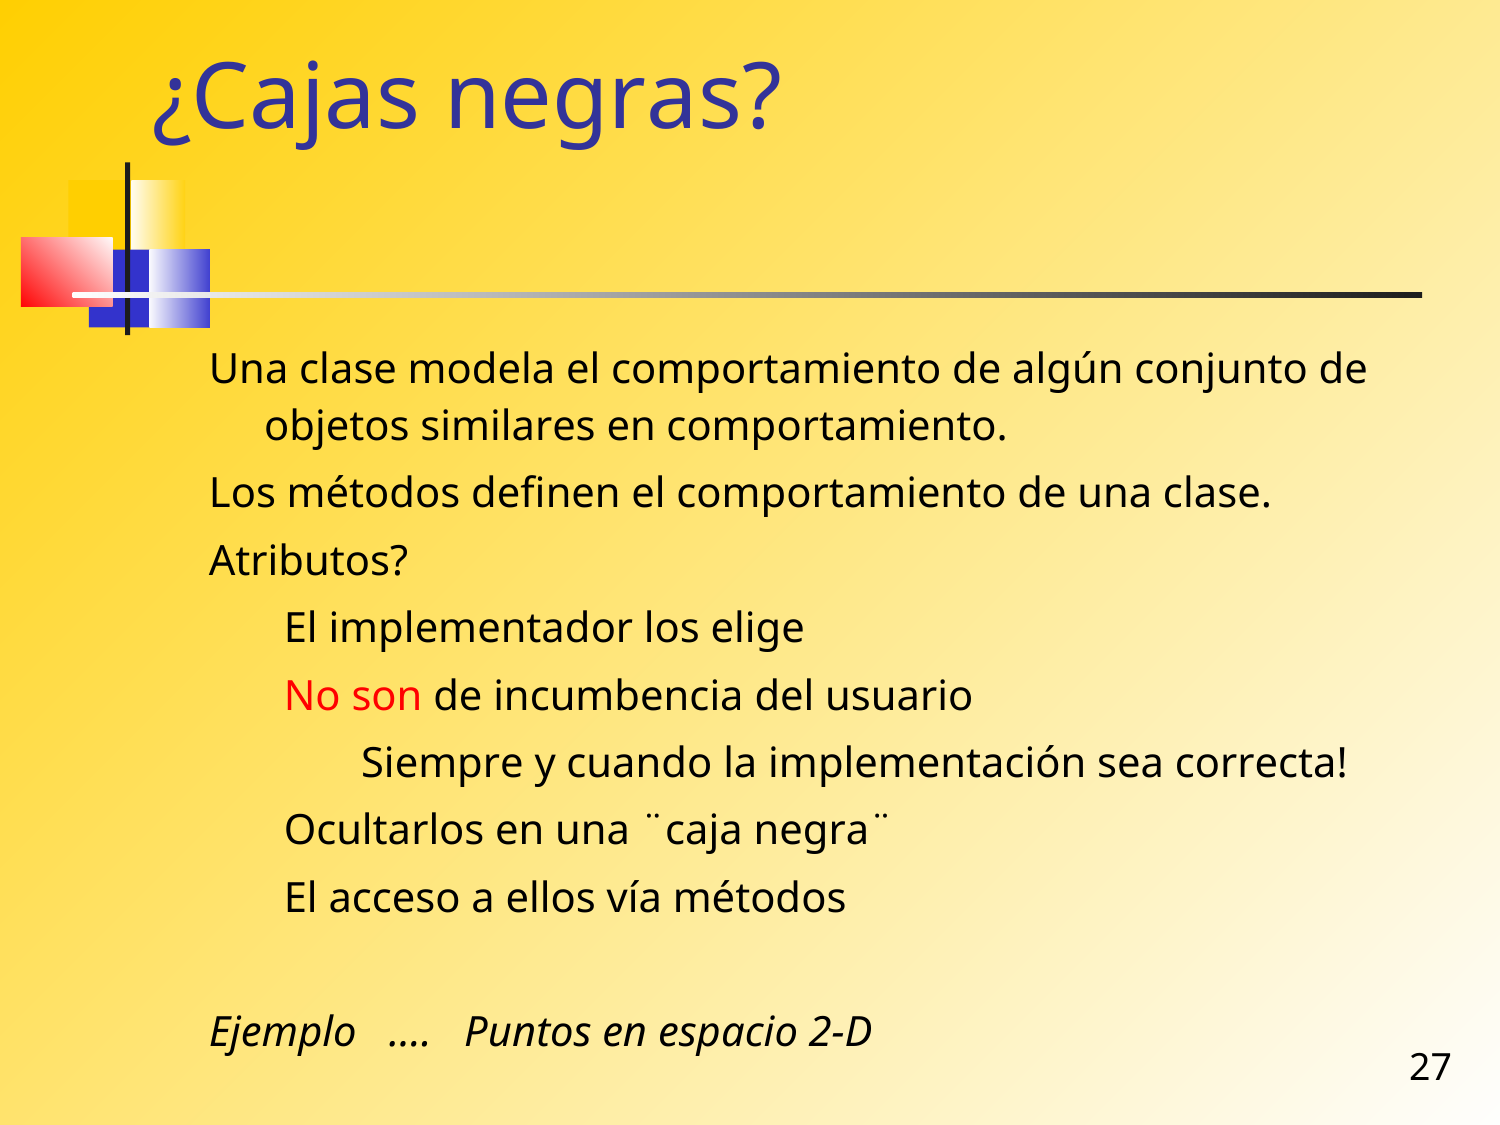

# ¿Cajas negras?
Una clase modela el comportamiento de algún conjunto de objetos similares en comportamiento.
Los métodos definen el comportamiento de una clase.
Atributos?
El implementador los elige
No son de incumbencia del usuario
Siempre y cuando la implementación sea correcta!
Ocultarlos en una ¨caja negra¨
El acceso a ellos vía métodos
Ejemplo .... Puntos en espacio 2-D
27